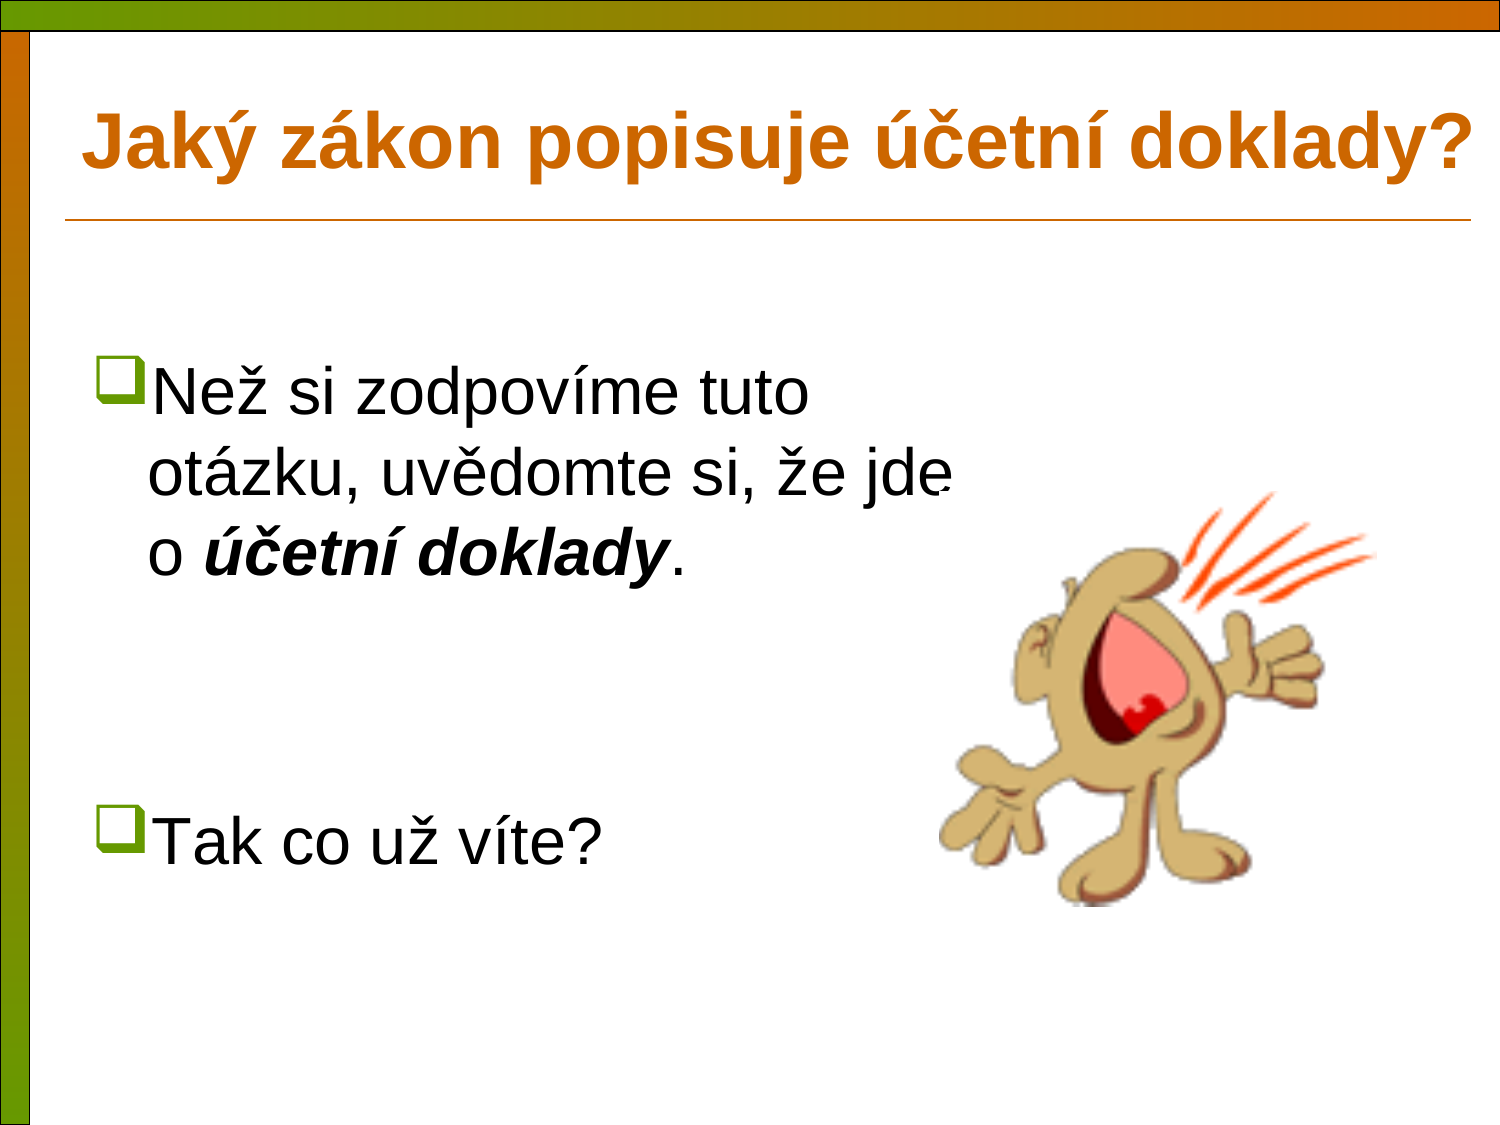

# Jaký zákon popisuje účetní doklady?
Než si zodpovíme tuto otázku, uvědomte si, že jde o účetní doklady.
Tak co už víte?